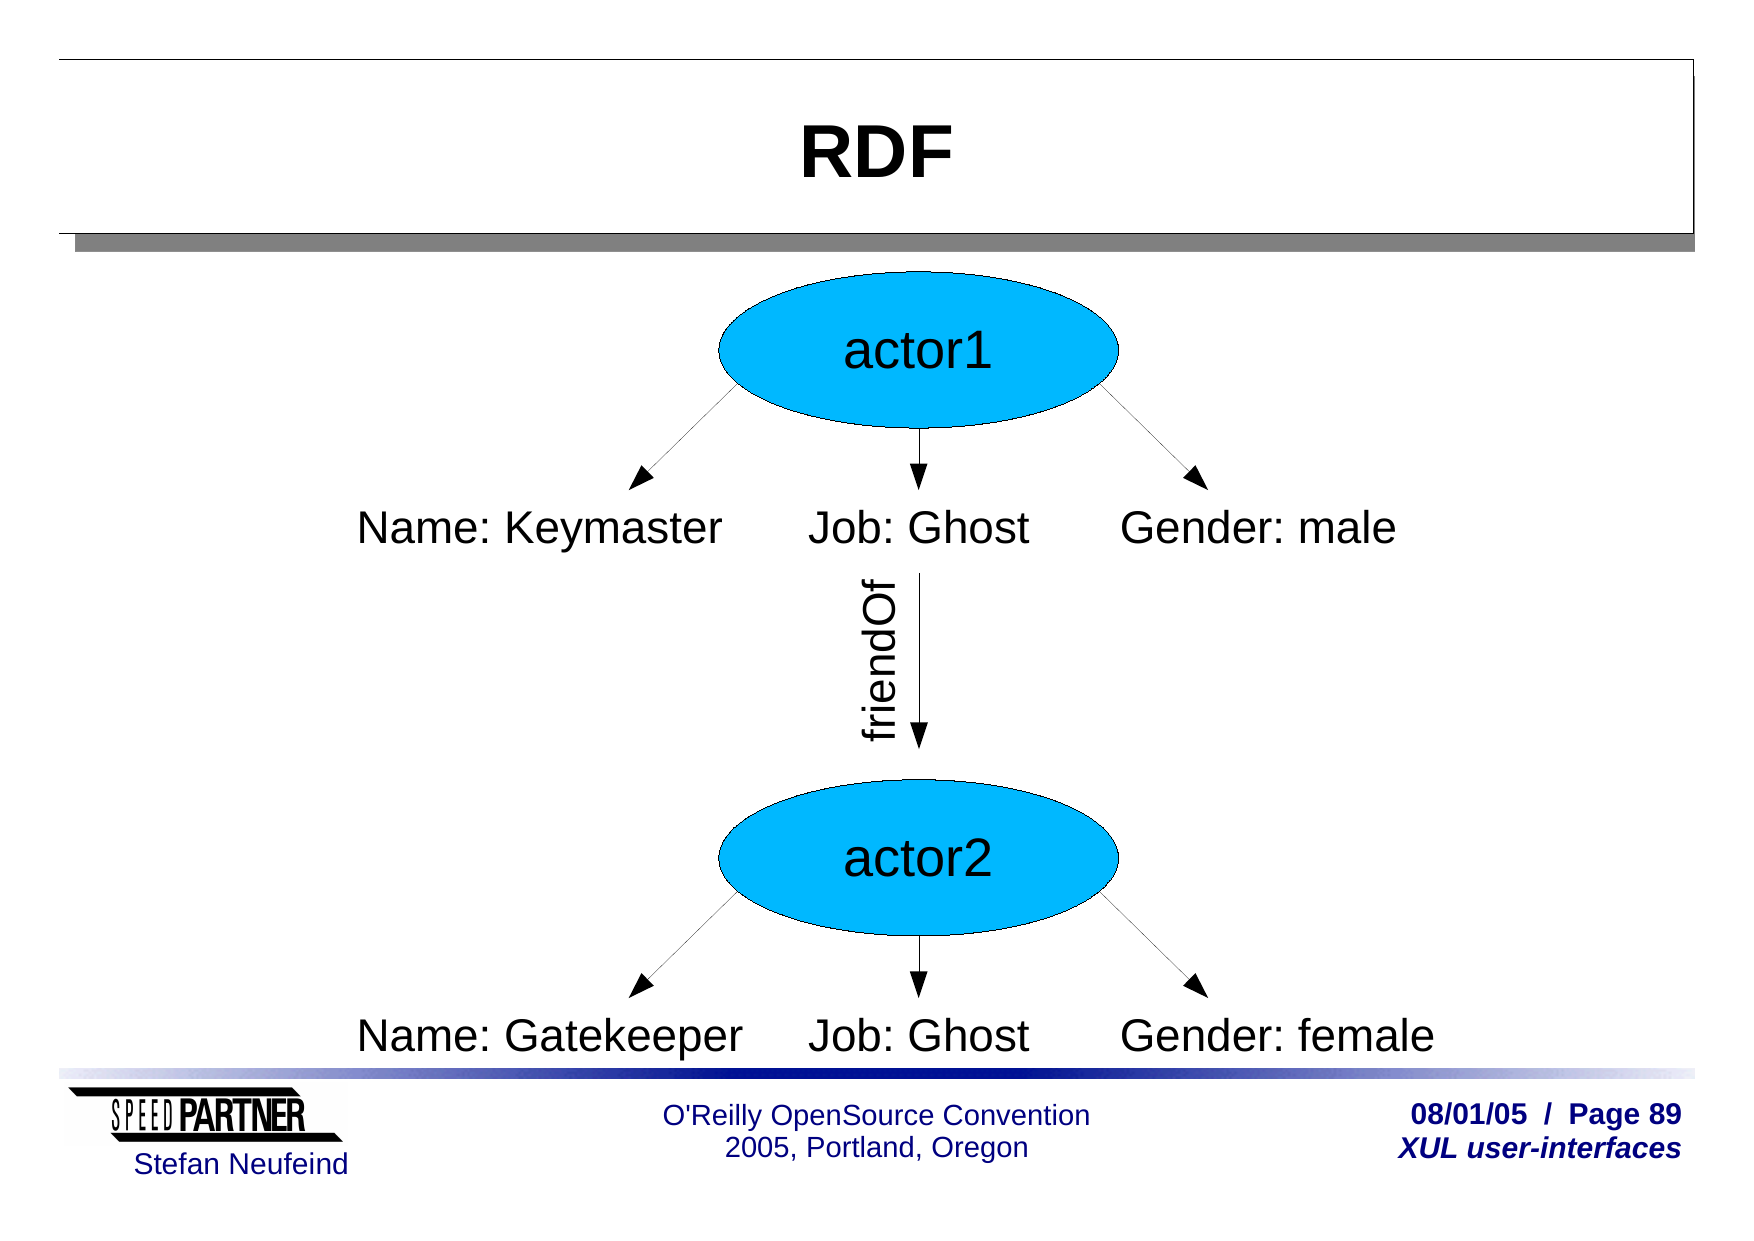

# RDF
actor1
Name: Keymaster
Job: Ghost
Gender: male
friendOf
actor2
Name: Gatekeeper
Job: Ghost
Gender: female